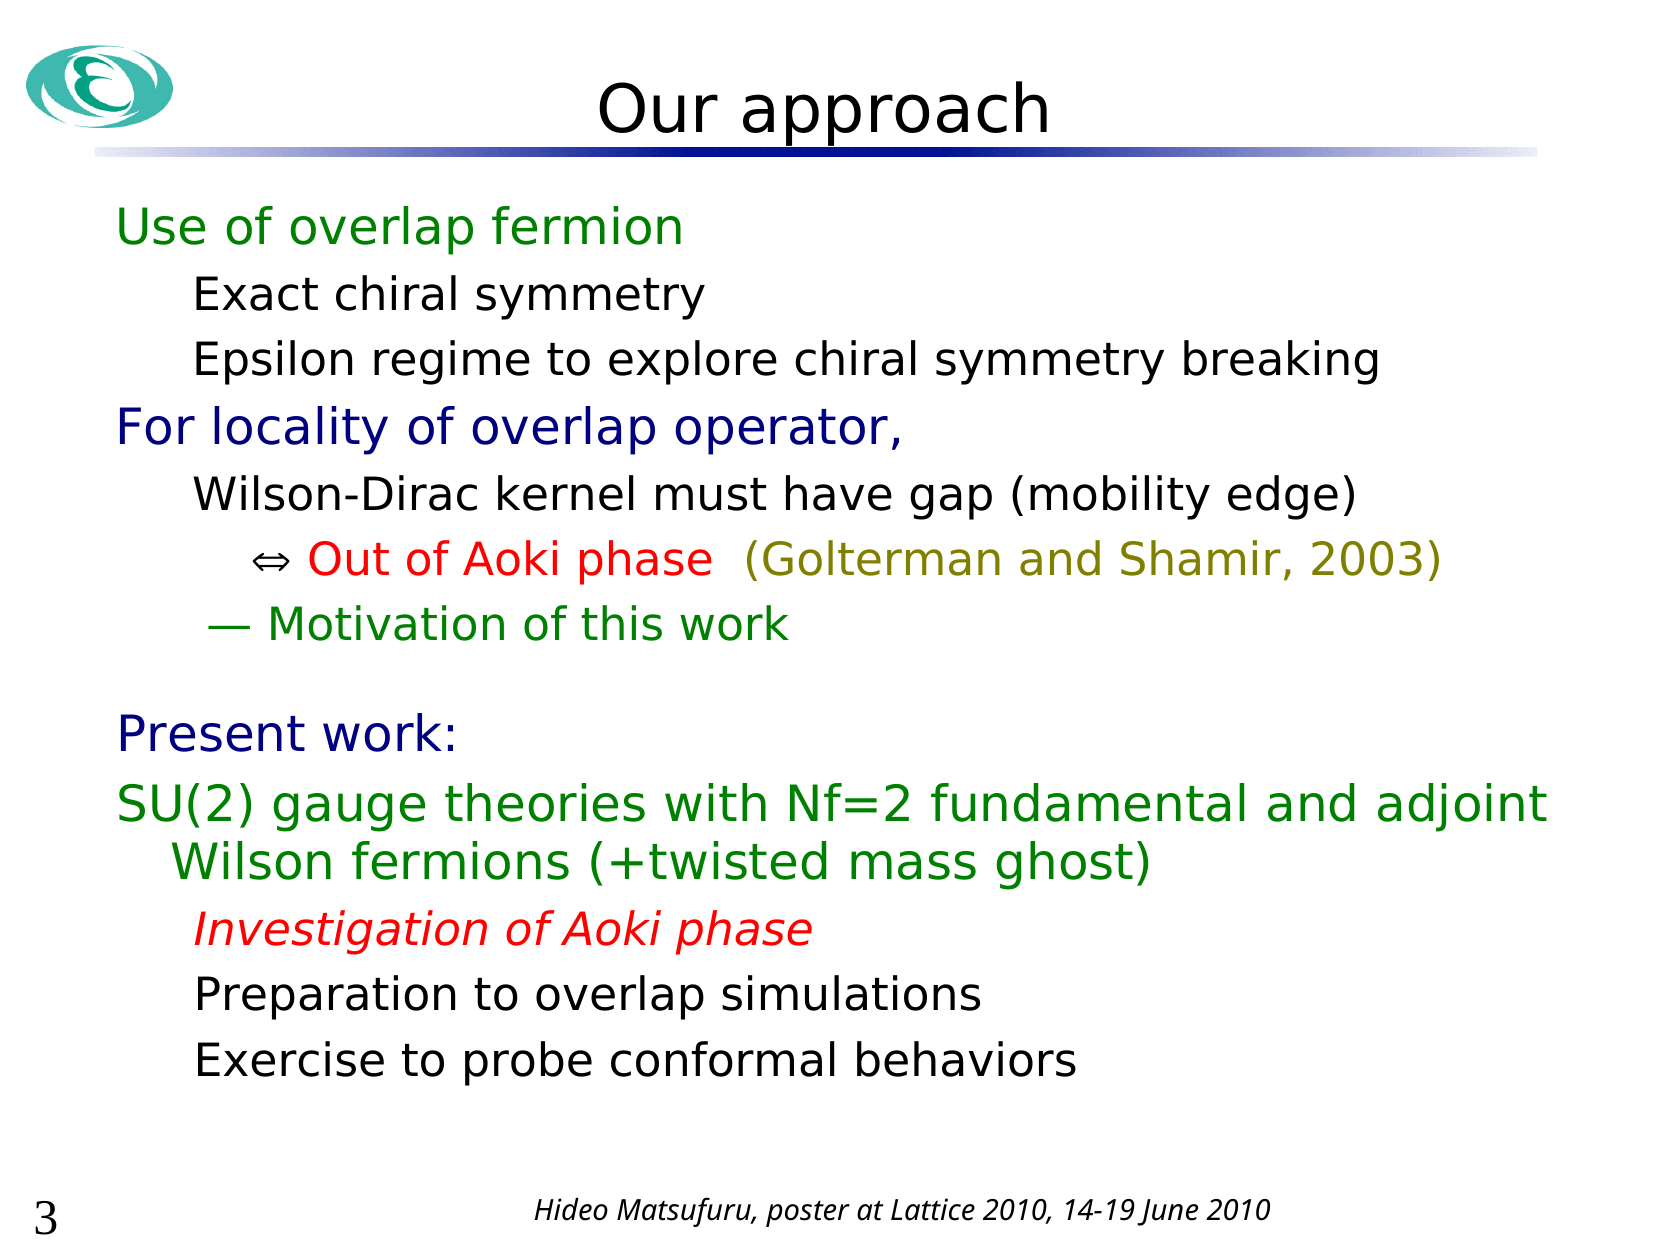

# Our approach
Use of overlap fermion
Exact chiral symmetry
Epsilon regime to explore chiral symmetry breaking
For locality of overlap operator,
Wilson-Dirac kernel must have gap (mobility edge)
  Out of Aoki phase (Golterman and Shamir, 2003)
 — Motivation of this work
Present work:
SU(2) gauge theories with Nf=2 fundamental and adjoint Wilson fermions (+twisted mass ghost)
Investigation of Aoki phase
Preparation to overlap simulations
Exercise to probe conformal behaviors